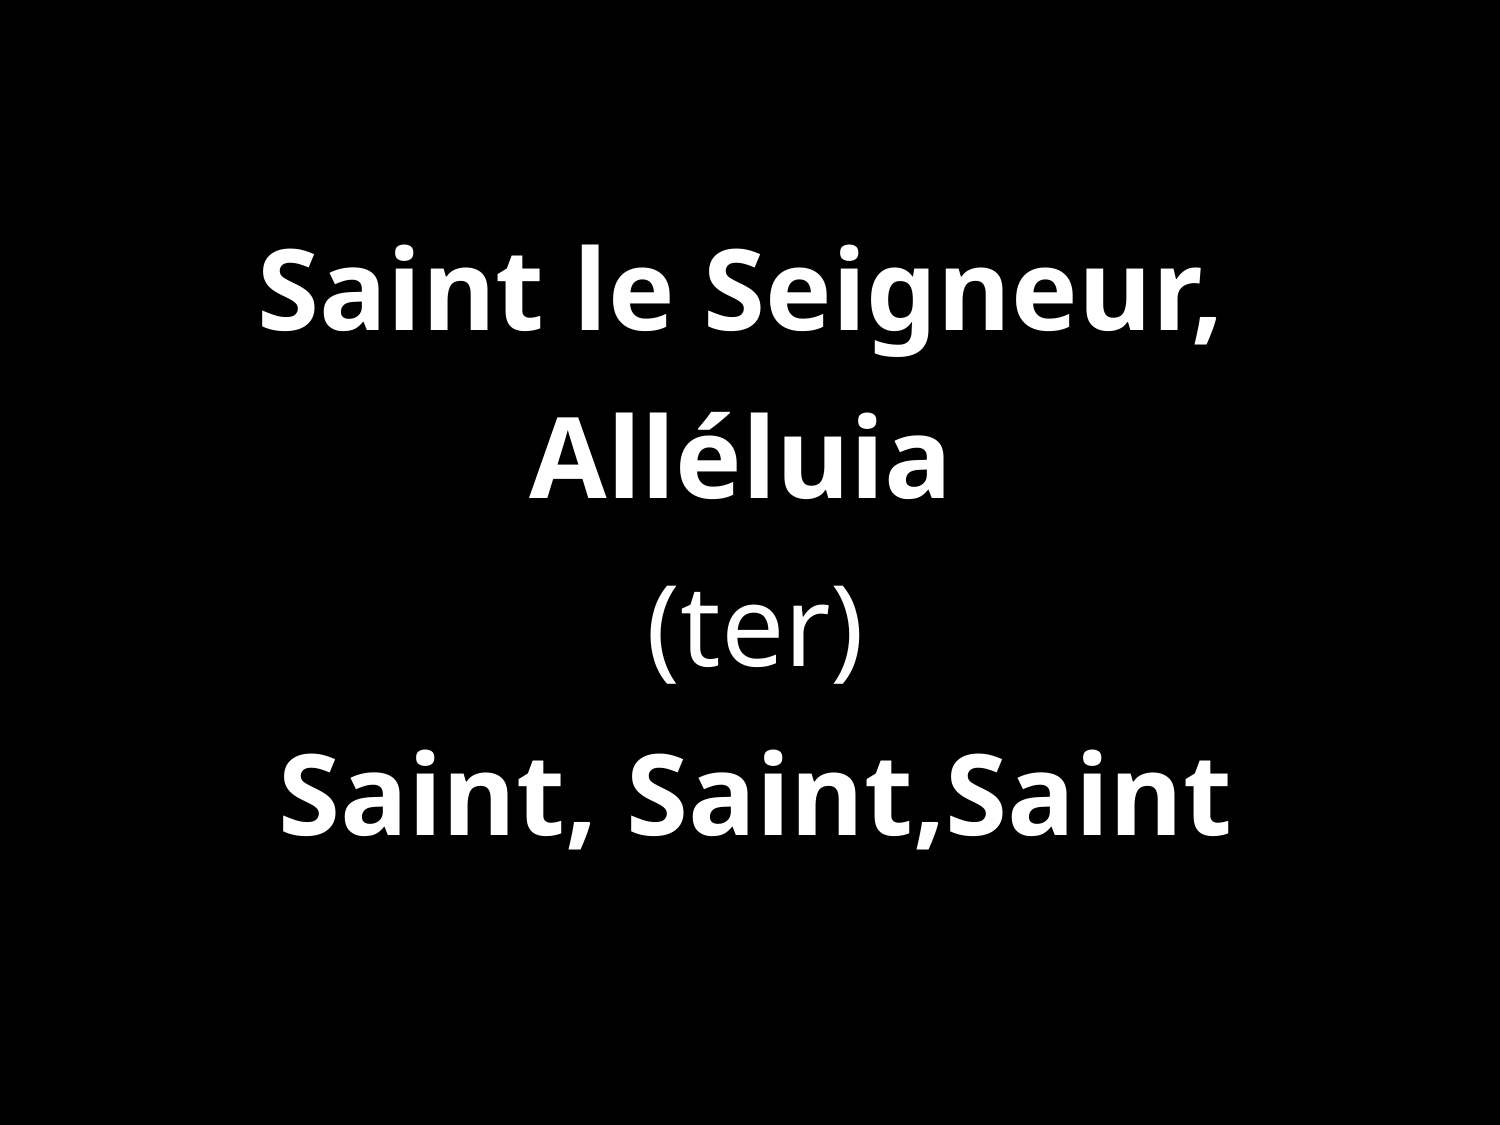

# Saint le Seigneur,
Alléluia
(ter)
Saint, Saint,Saint